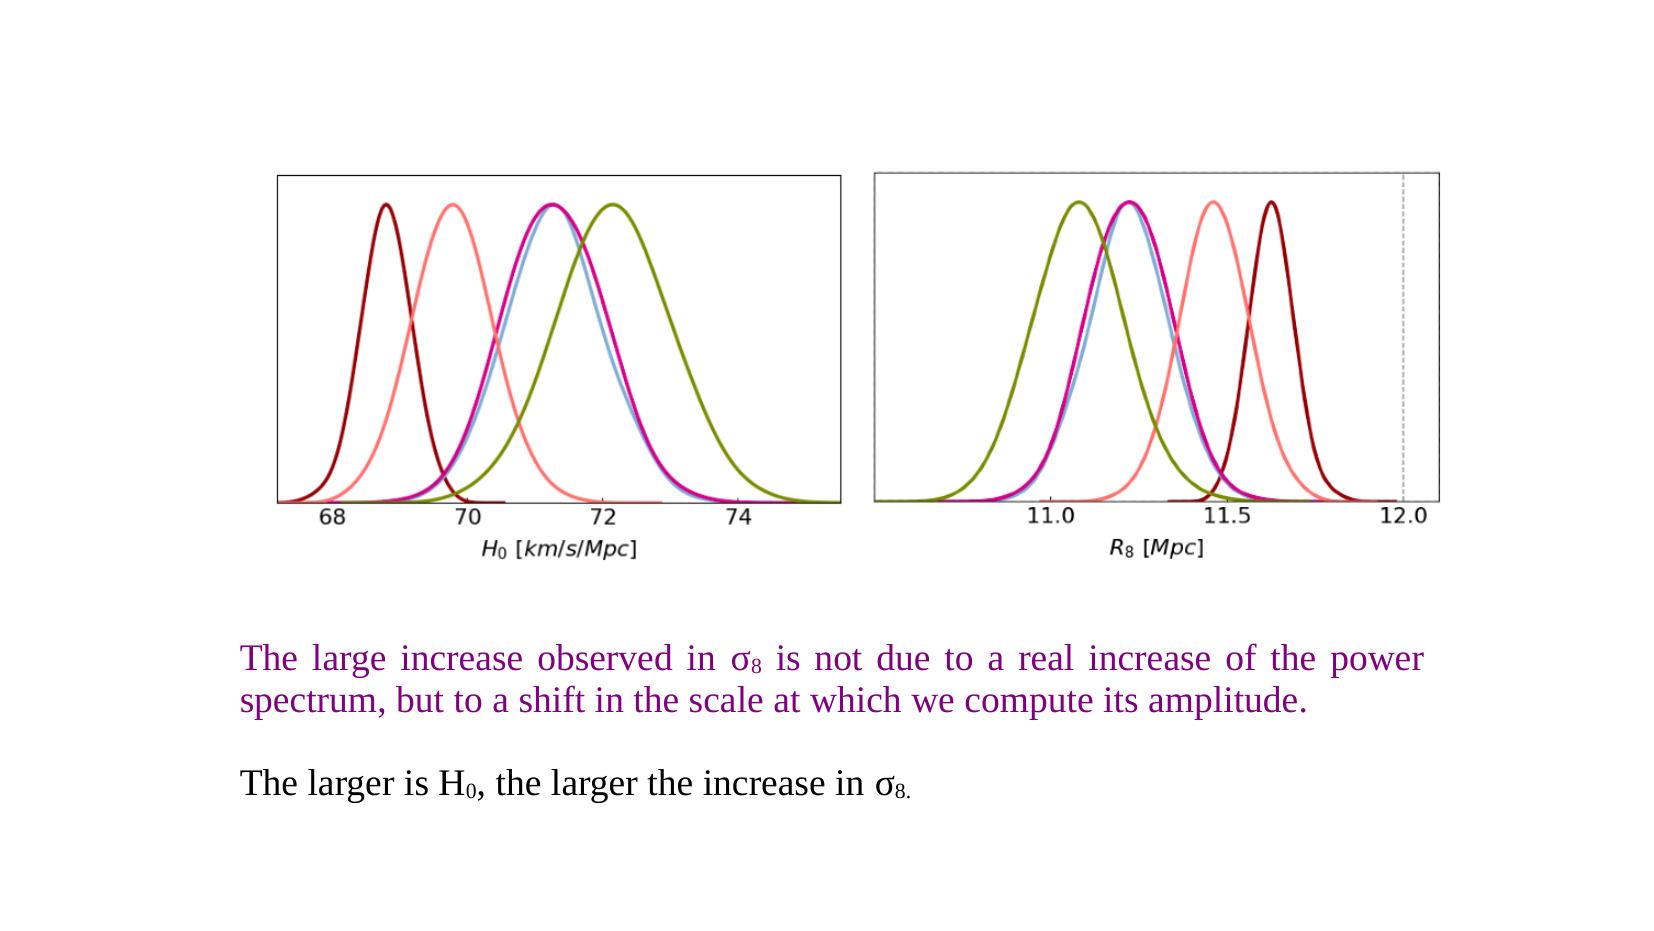

The large increase observed in σ8 is not due to a real increase of the power spectrum, but to a shift in the scale at which we compute its amplitude.
The larger is H0, the larger the increase in σ8.